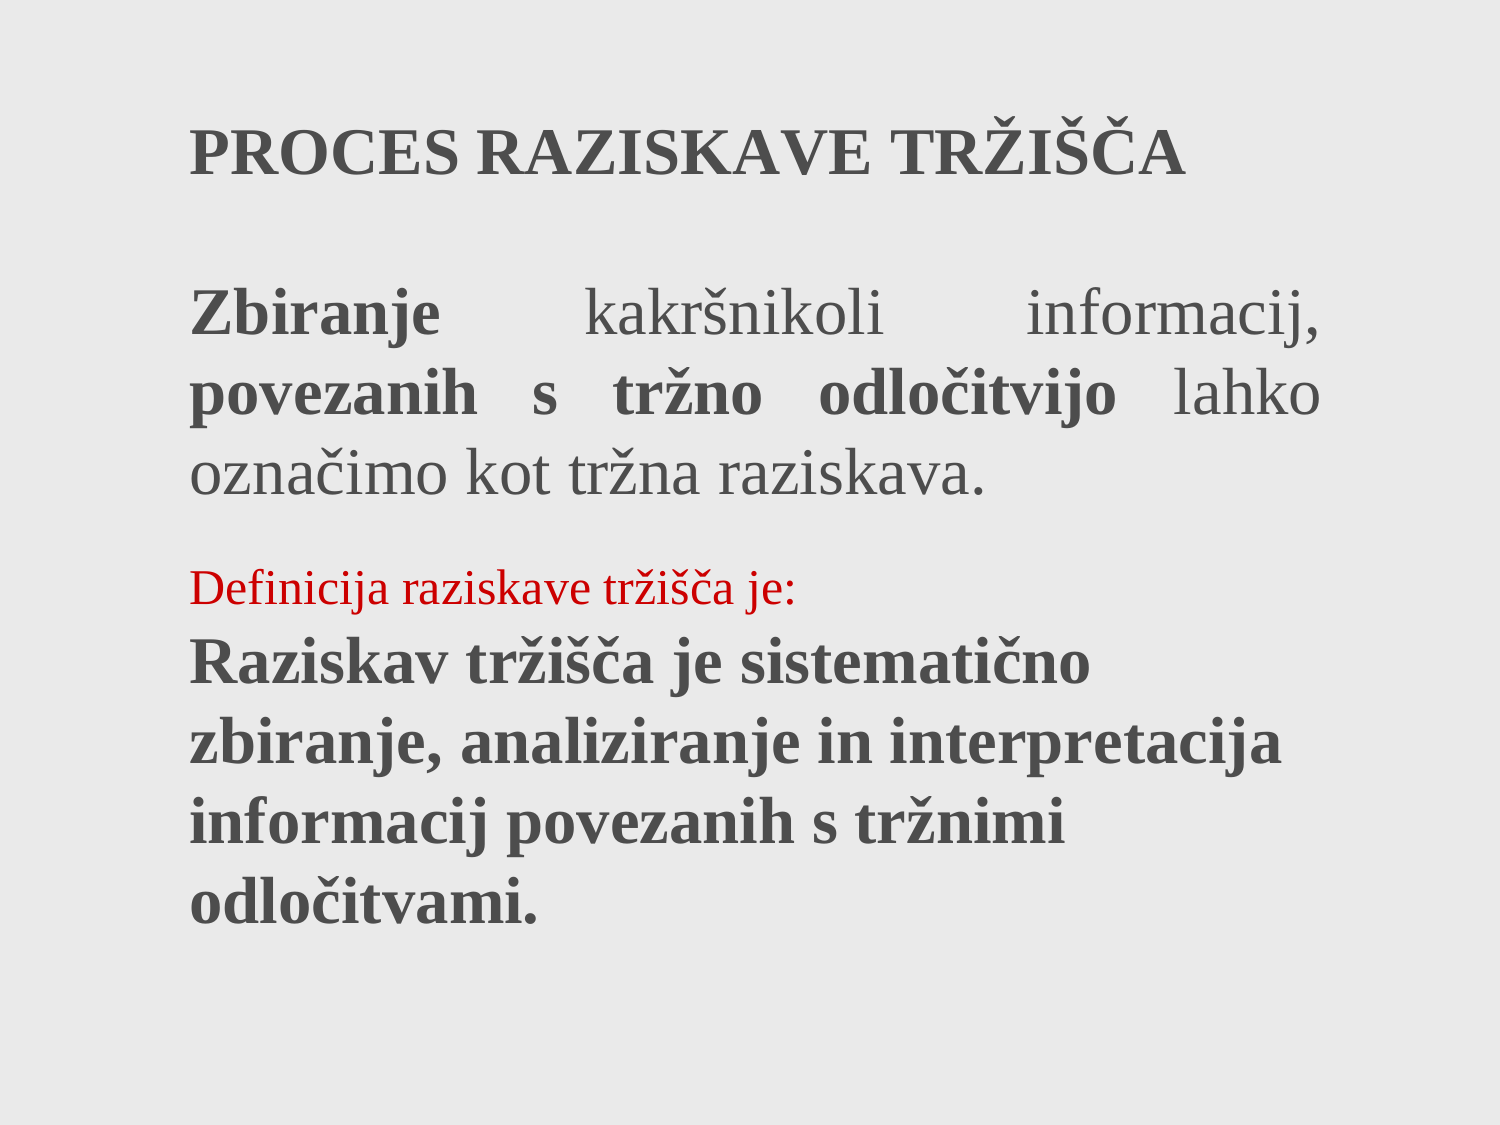

PROCES RAZISKAVE TRŽIŠČA
Zbiranje kakršnikoli informacij, povezanih s tržno odločitvijo lahko označimo kot tržna raziskava.
Definicija raziskave tržišča je:
Raziskav tržišča je sistematično zbiranje, analiziranje in interpretacija informacij povezanih s tržnimi odločitvami.